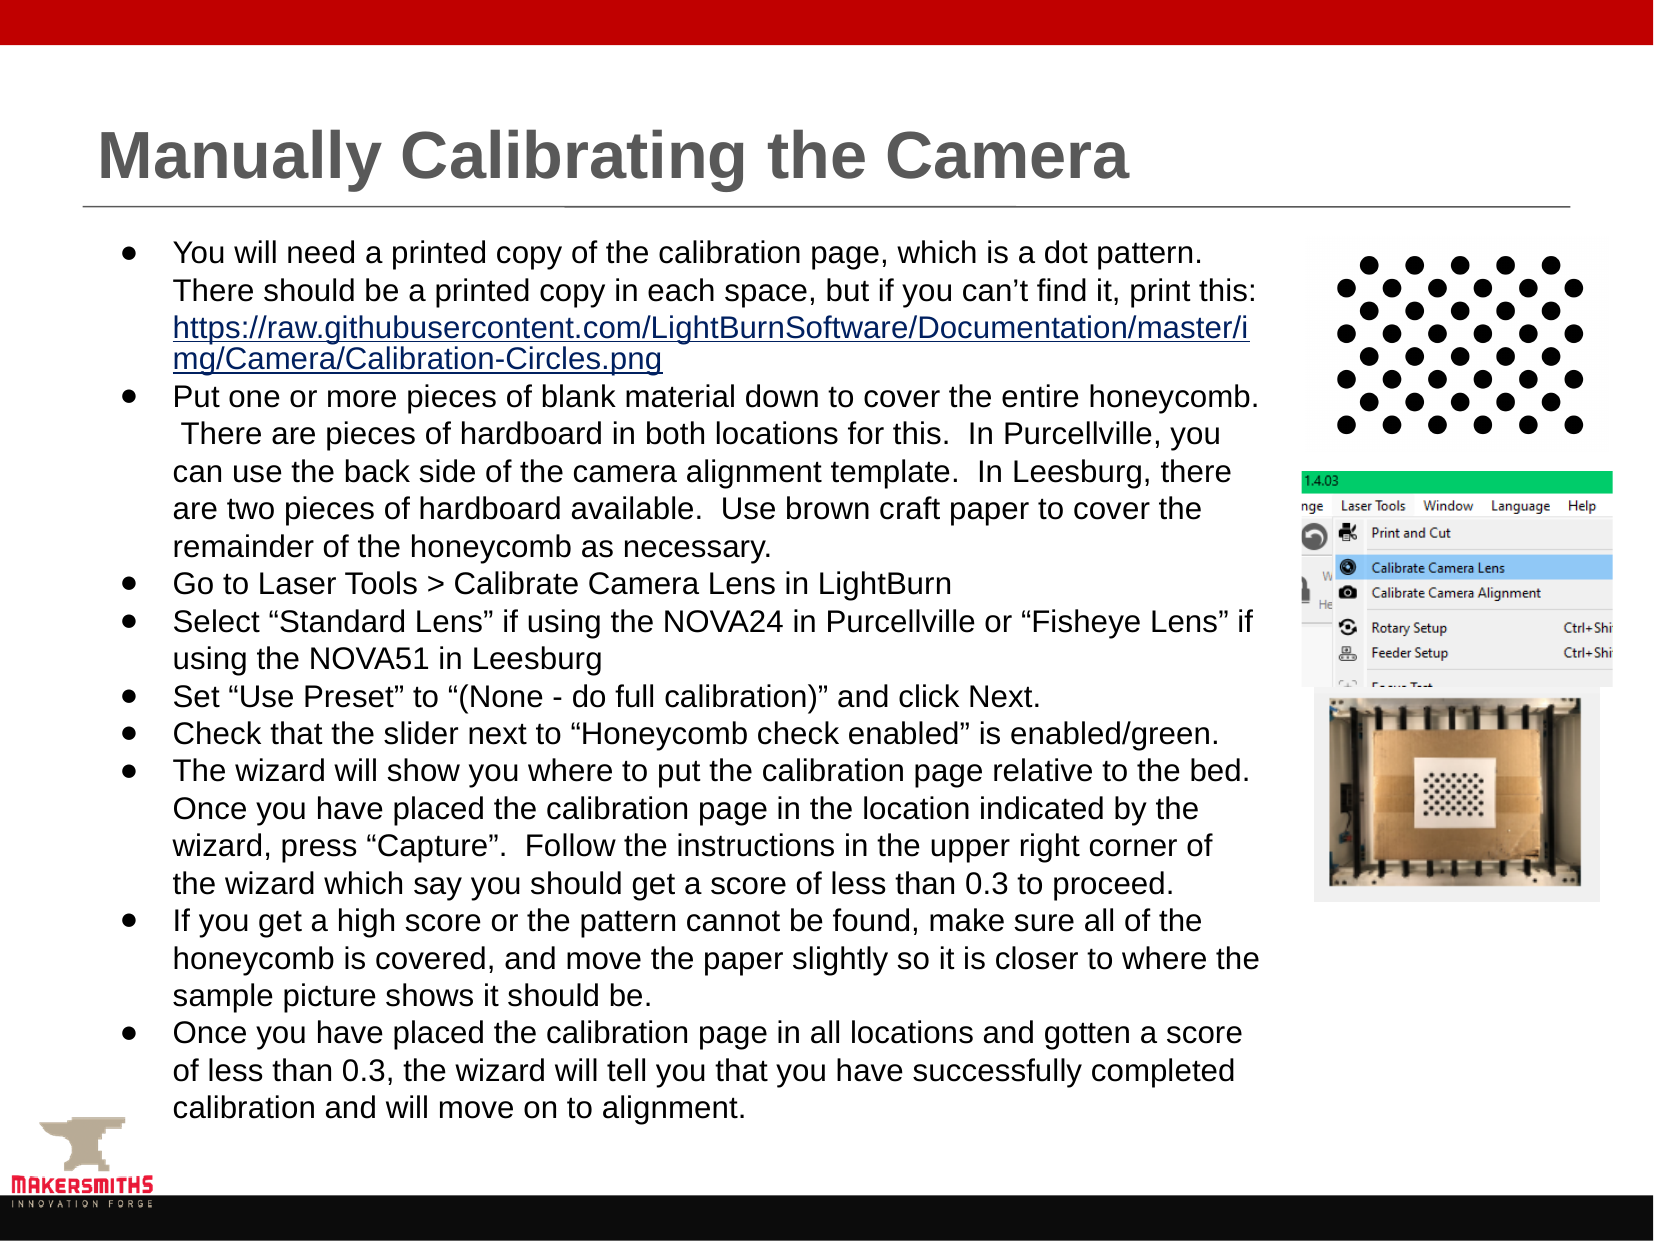

# Manually Calibrating the Camera
You will need a printed copy of the calibration page, which is a dot pattern. There should be a printed copy in each space, but if you can’t find it, print this: https://raw.githubusercontent.com/LightBurnSoftware/Documentation/master/img/Camera/Calibration-Circles.png
Put one or more pieces of blank material down to cover the entire honeycomb. There are pieces of hardboard in both locations for this. In Purcellville, you can use the back side of the camera alignment template. In Leesburg, there are two pieces of hardboard available. Use brown craft paper to cover the remainder of the honeycomb as necessary.
Go to Laser Tools > Calibrate Camera Lens in LightBurn
Select “Standard Lens” if using the NOVA24 in Purcellville or “Fisheye Lens” if using the NOVA51 in Leesburg
Set “Use Preset” to “(None - do full calibration)” and click Next.
Check that the slider next to “Honeycomb check enabled” is enabled/green.
The wizard will show you where to put the calibration page relative to the bed. Once you have placed the calibration page in the location indicated by the wizard, press “Capture”. Follow the instructions in the upper right corner of the wizard which say you should get a score of less than 0.3 to proceed.
If you get a high score or the pattern cannot be found, make sure all of the honeycomb is covered, and move the paper slightly so it is closer to where the sample picture shows it should be.
Once you have placed the calibration page in all locations and gotten a score of less than 0.3, the wizard will tell you that you have successfully completed calibration and will move on to alignment.